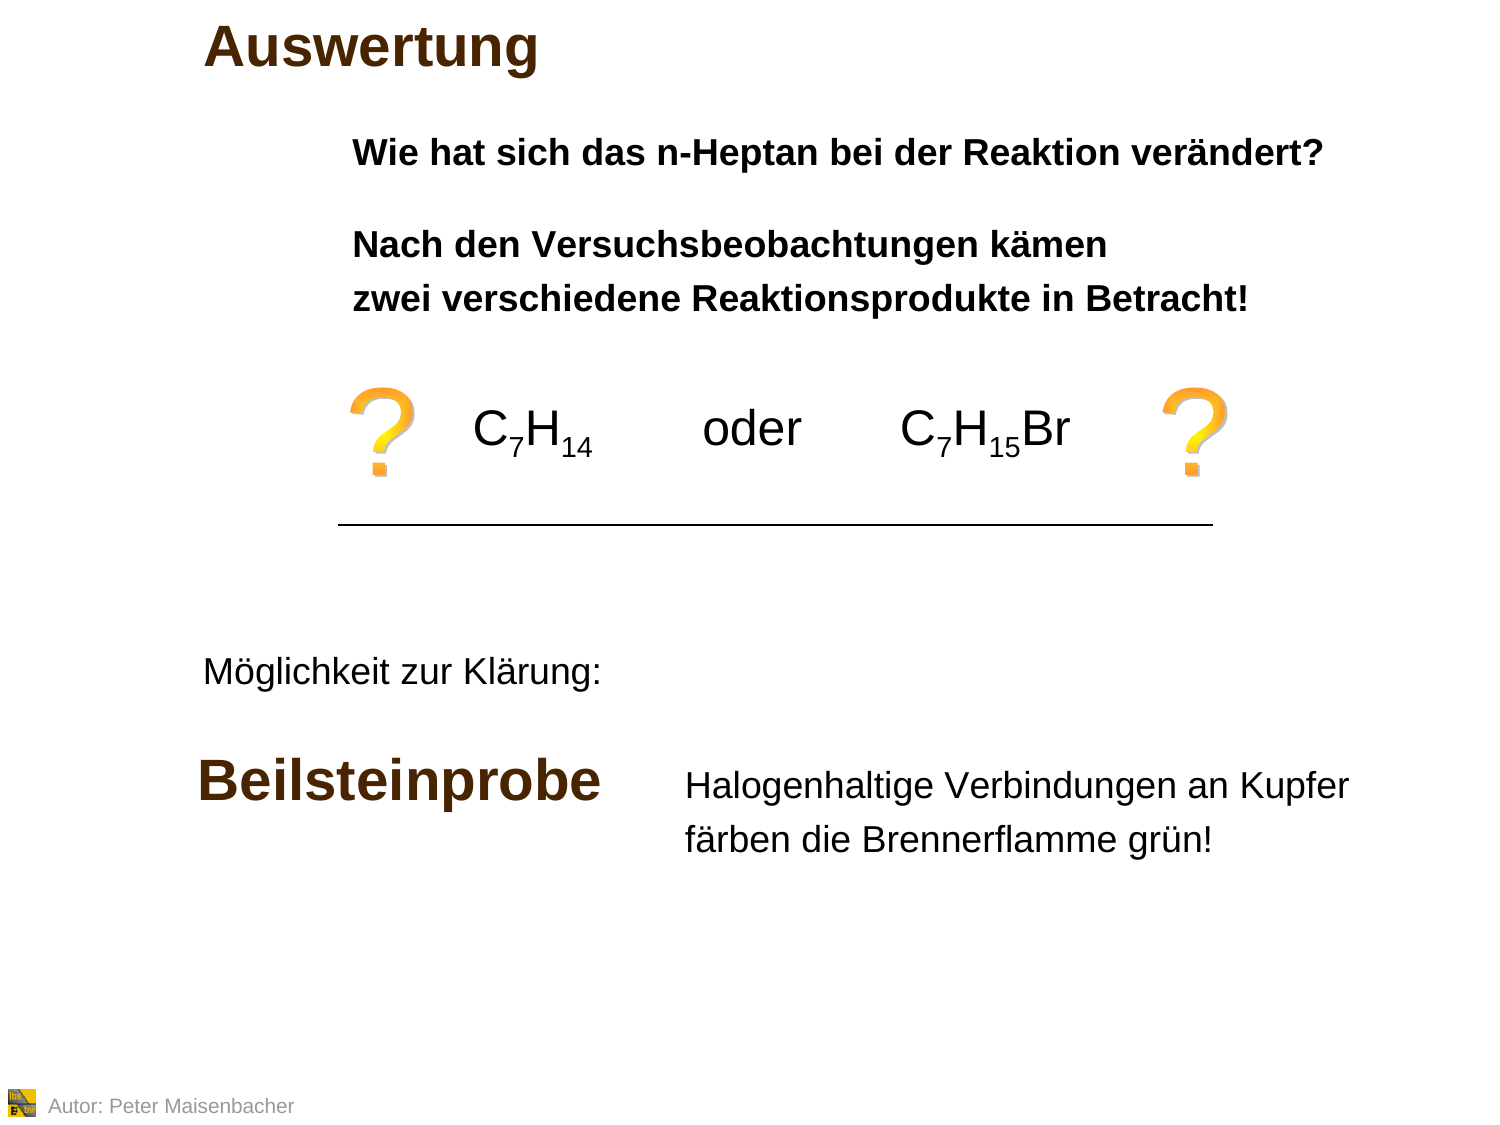

Auswertung
Wie hat sich das n-Heptan bei der Reaktion verändert?
Nach den Versuchsbeobachtungen kämen
zwei verschiedene Reaktionsprodukte in Betracht!
?
C7H14
oder C7H15Br
?
Möglichkeit zur Klärung:
Beilsteinprobe
Halogenhaltige Verbindungen an Kupfer
färben die Brennerflamme grün!
Peter Maisenbacher